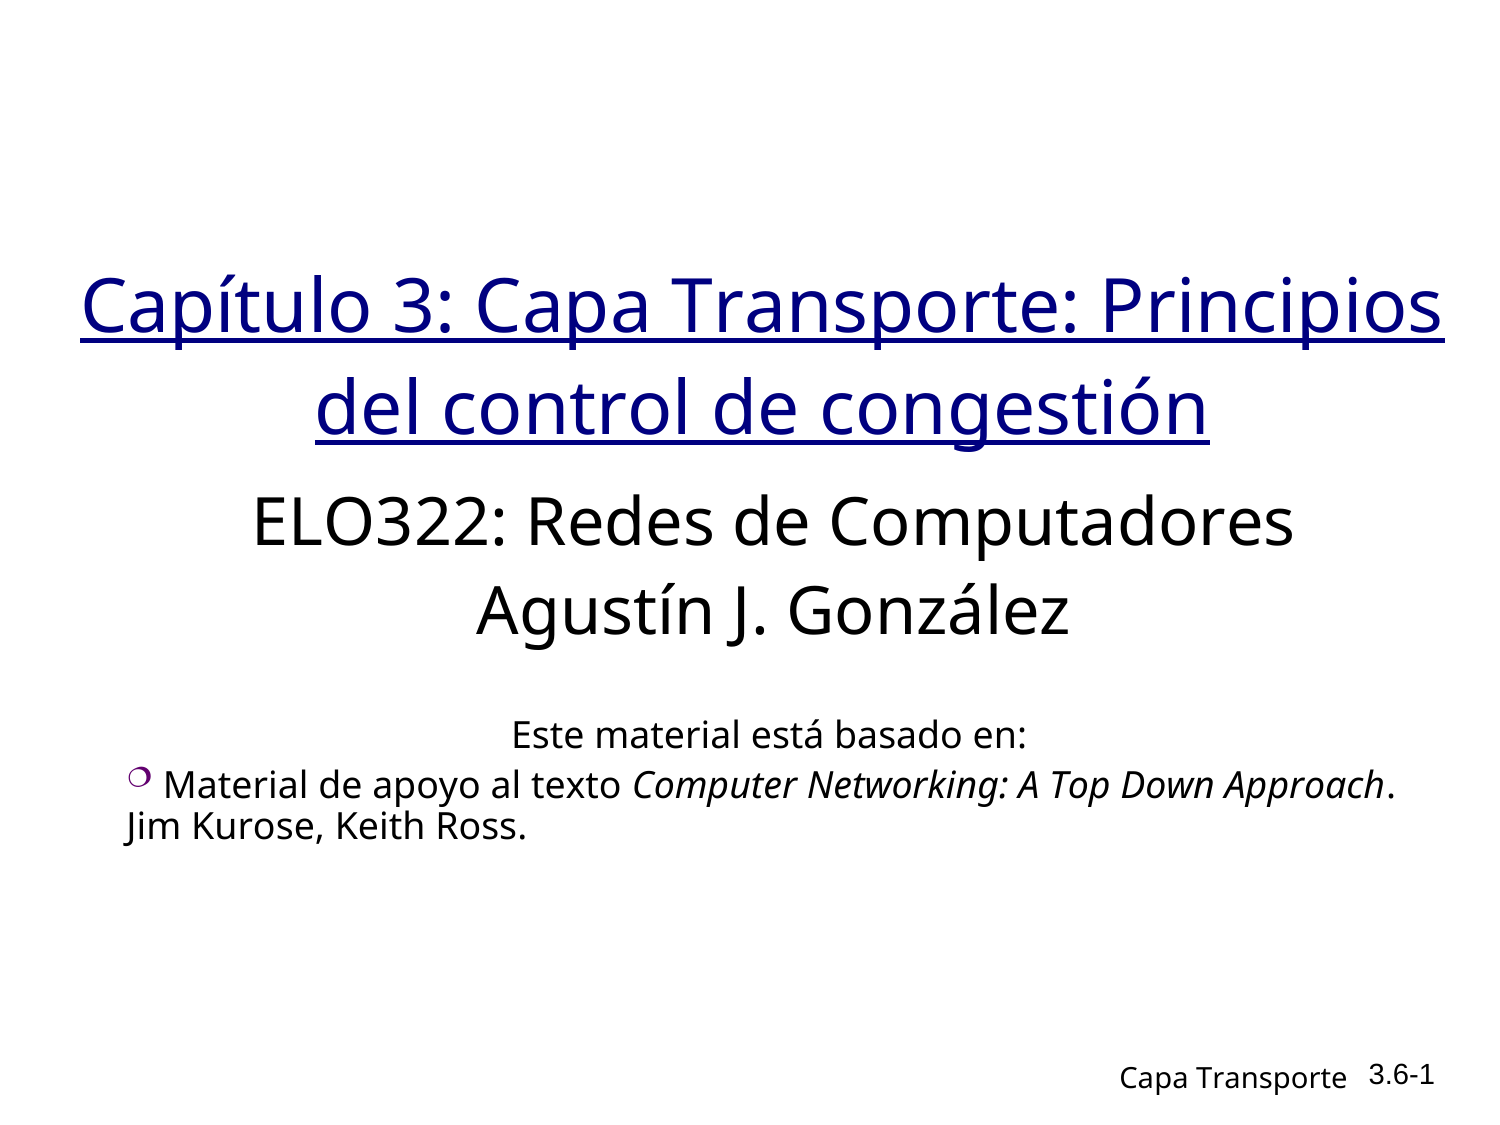

# Capítulo 3: Capa Transporte: Principios del control de congestión
ELO322: Redes de Computadores
Agustín J. González
Este material está basado en:
 Material de apoyo al texto Computer Networking: A Top Down Approach. Jim Kurose, Keith Ross.
1